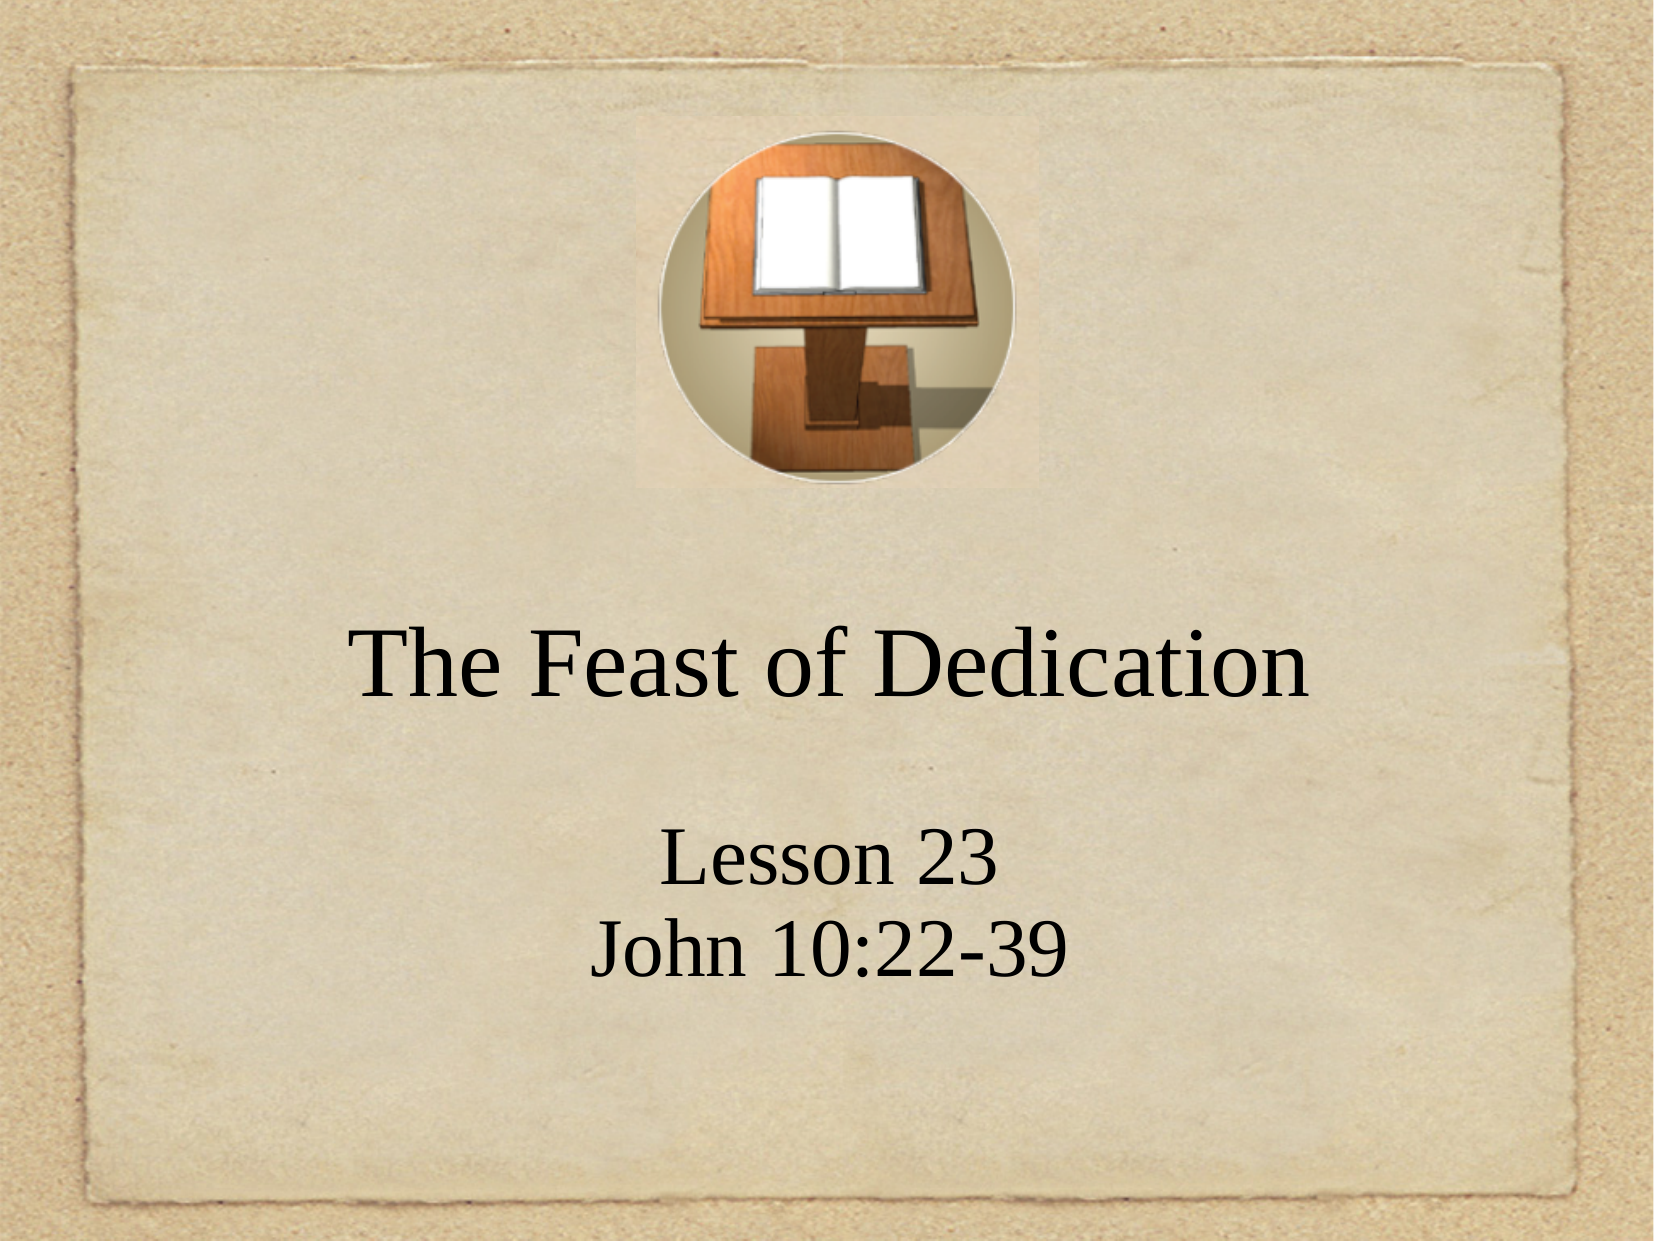

#
The Feast of Dedication
Lesson 23
John 10:22-39